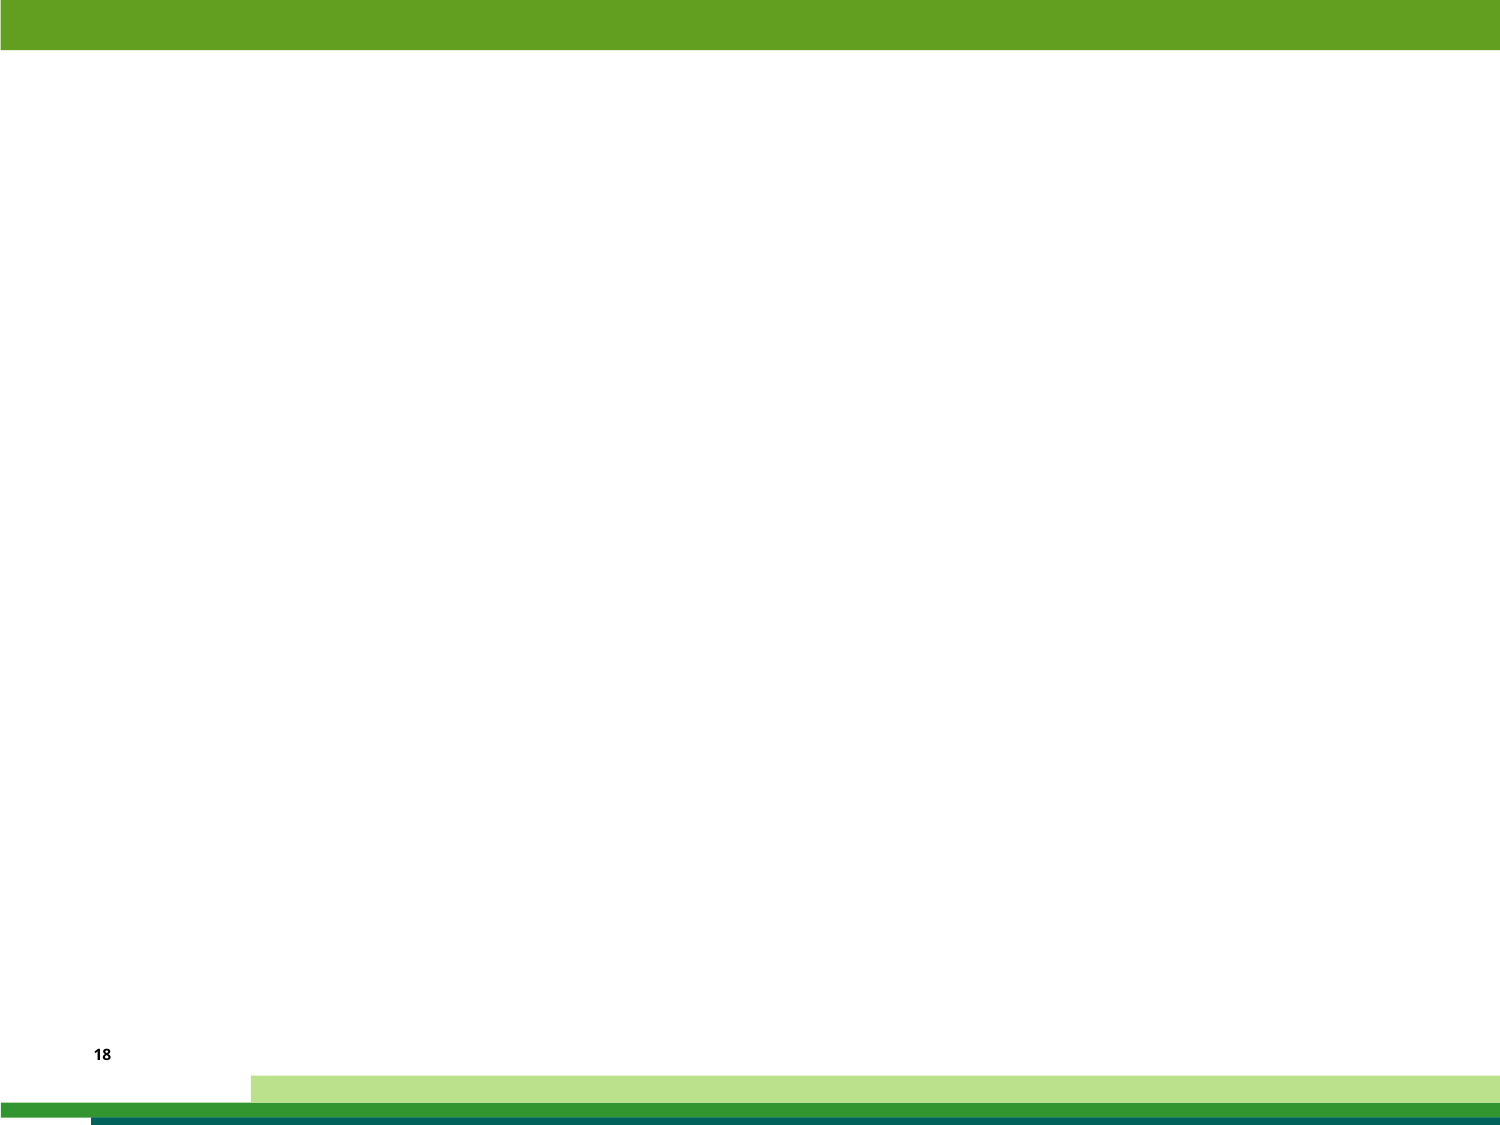

# Muito Obrigado!
CRibeiro@komputer.com.br
Agradecimentos
Kayo Hamid